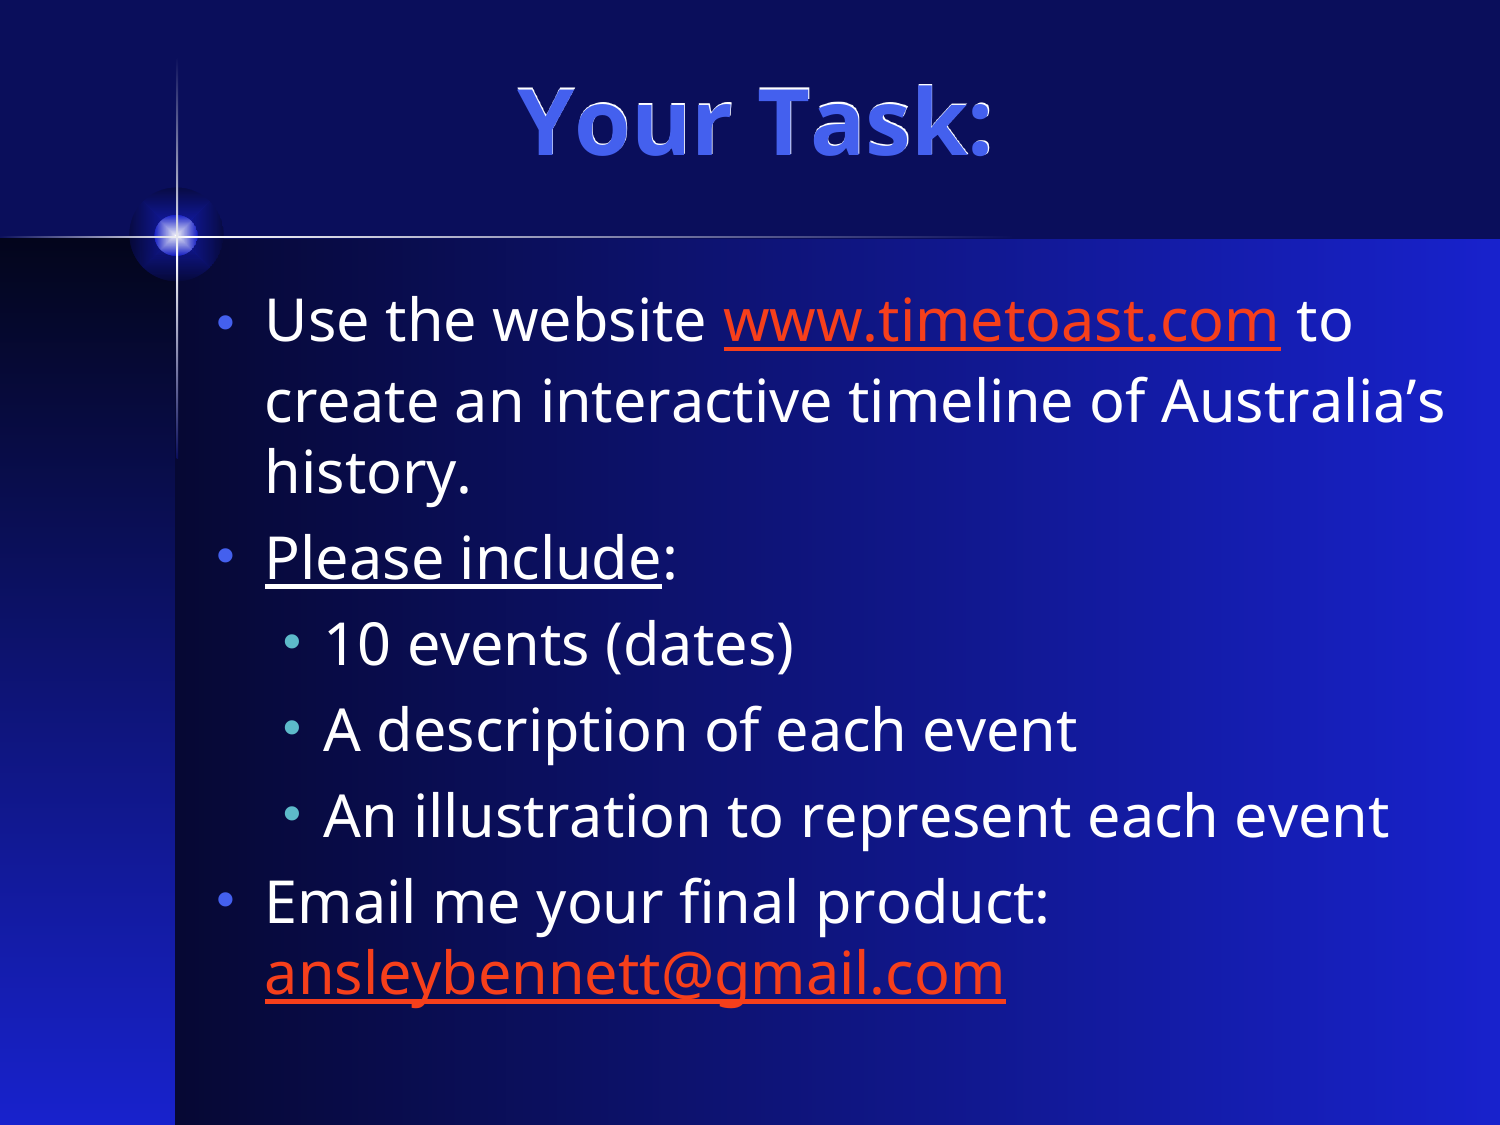

# Your Task:
Use the website www.timetoast.com to create an interactive timeline of Australia’s history.
Please include:
10 events (dates)
A description of each event
An illustration to represent each event
Email me your final product: ansleybennett@gmail.com